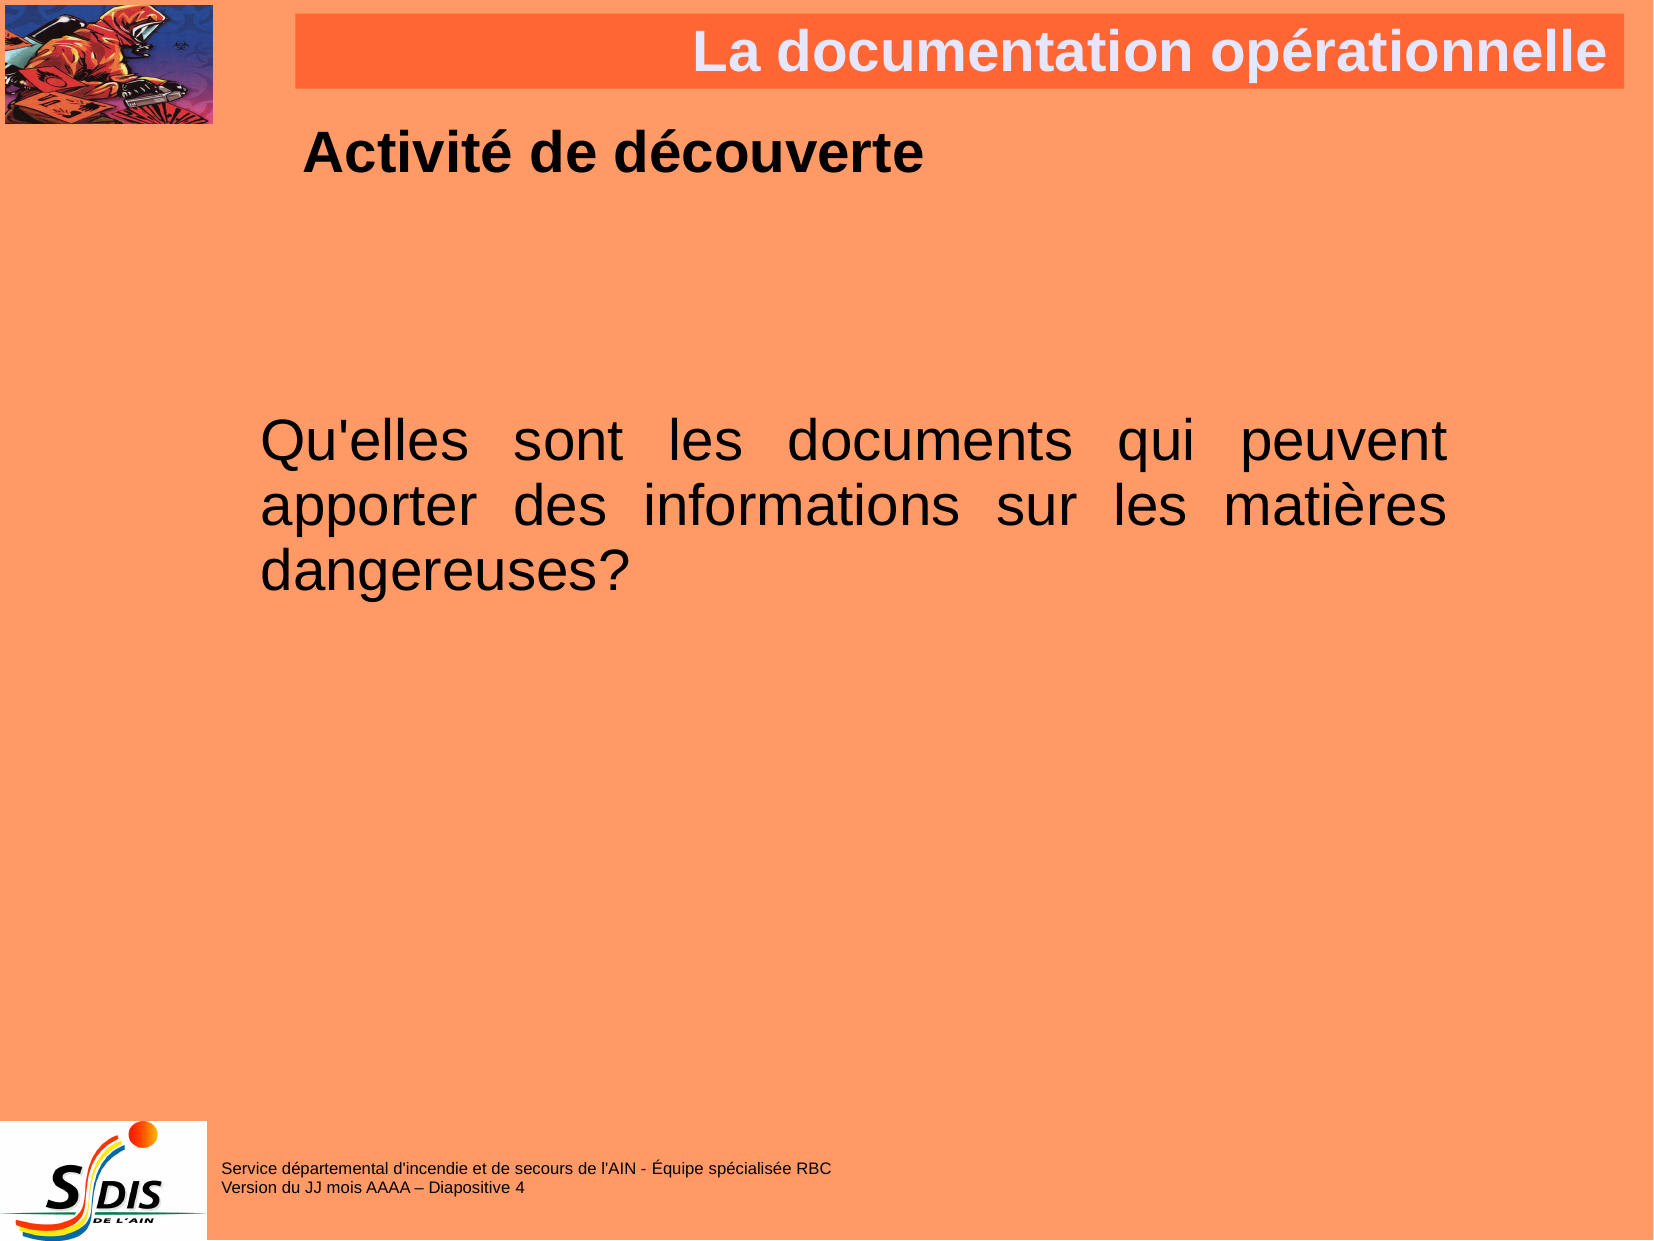

La documentation opérationnelle
Activité de découverte
# Qu'elles sont les documents qui peuvent apporter des informations sur les matières dangereuses?